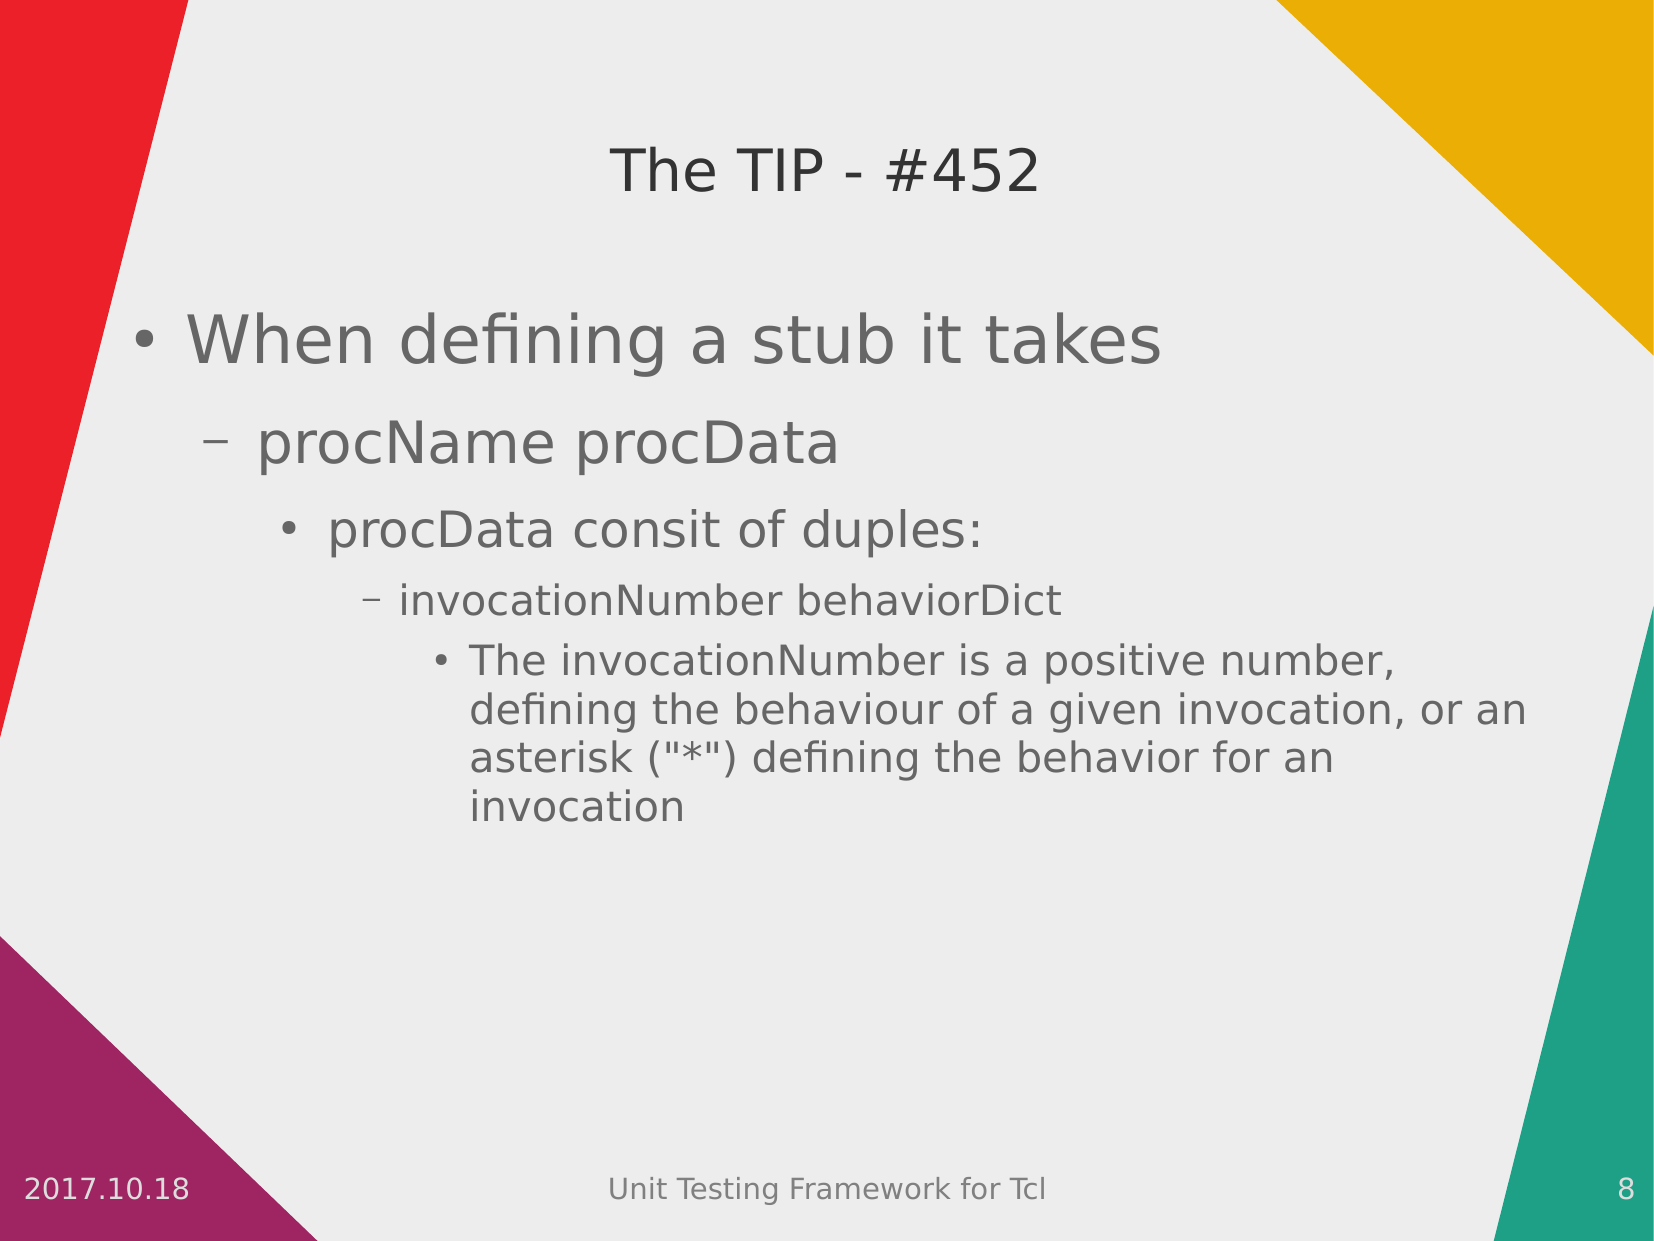

# The TIP - #452
When defining a stub it takes
procName procData
procData consit of duples:
invocationNumber behaviorDict
The invocationNumber is a positive number, defining the behaviour of a given invocation, or an asterisk ("*") defining the behavior for an invocation
2017.10.18
Unit Testing Framework for Tcl
8